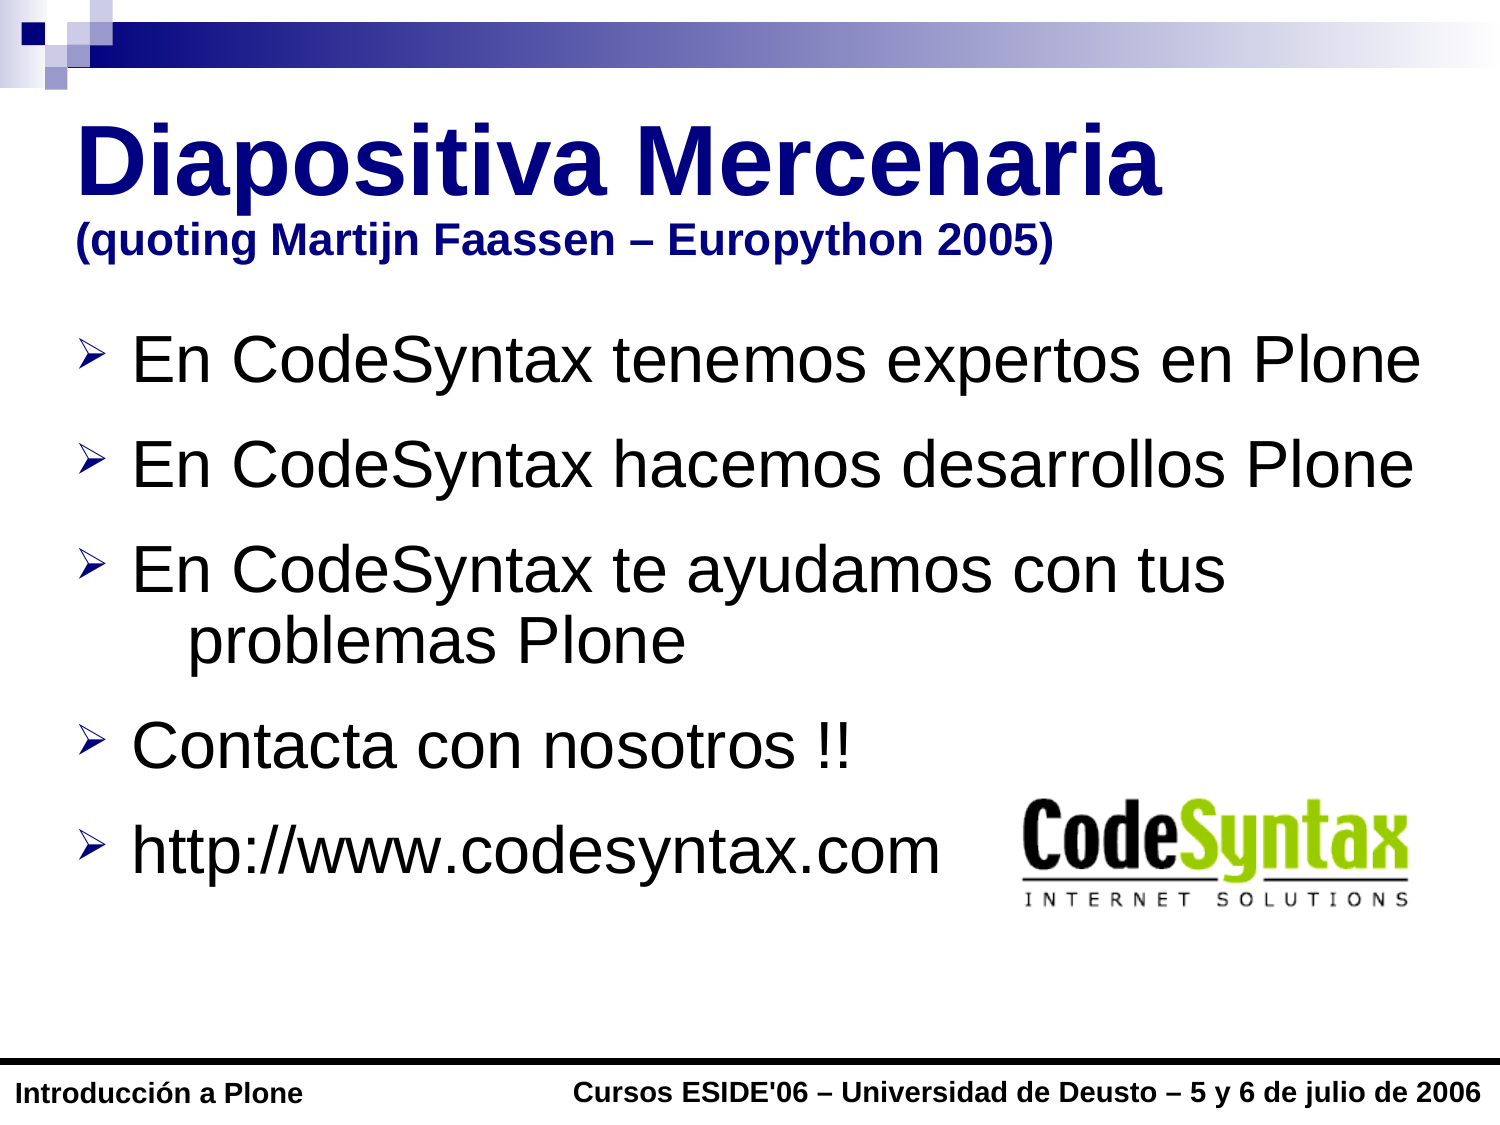

# Diapositiva Mercenaria (quoting Martijn Faassen – Europython 2005)
En CodeSyntax tenemos expertos en Plone
En CodeSyntax hacemos desarrollos Plone
En CodeSyntax te ayudamos con tus problemas Plone
Contacta con nosotros !!
http://www.codesyntax.com